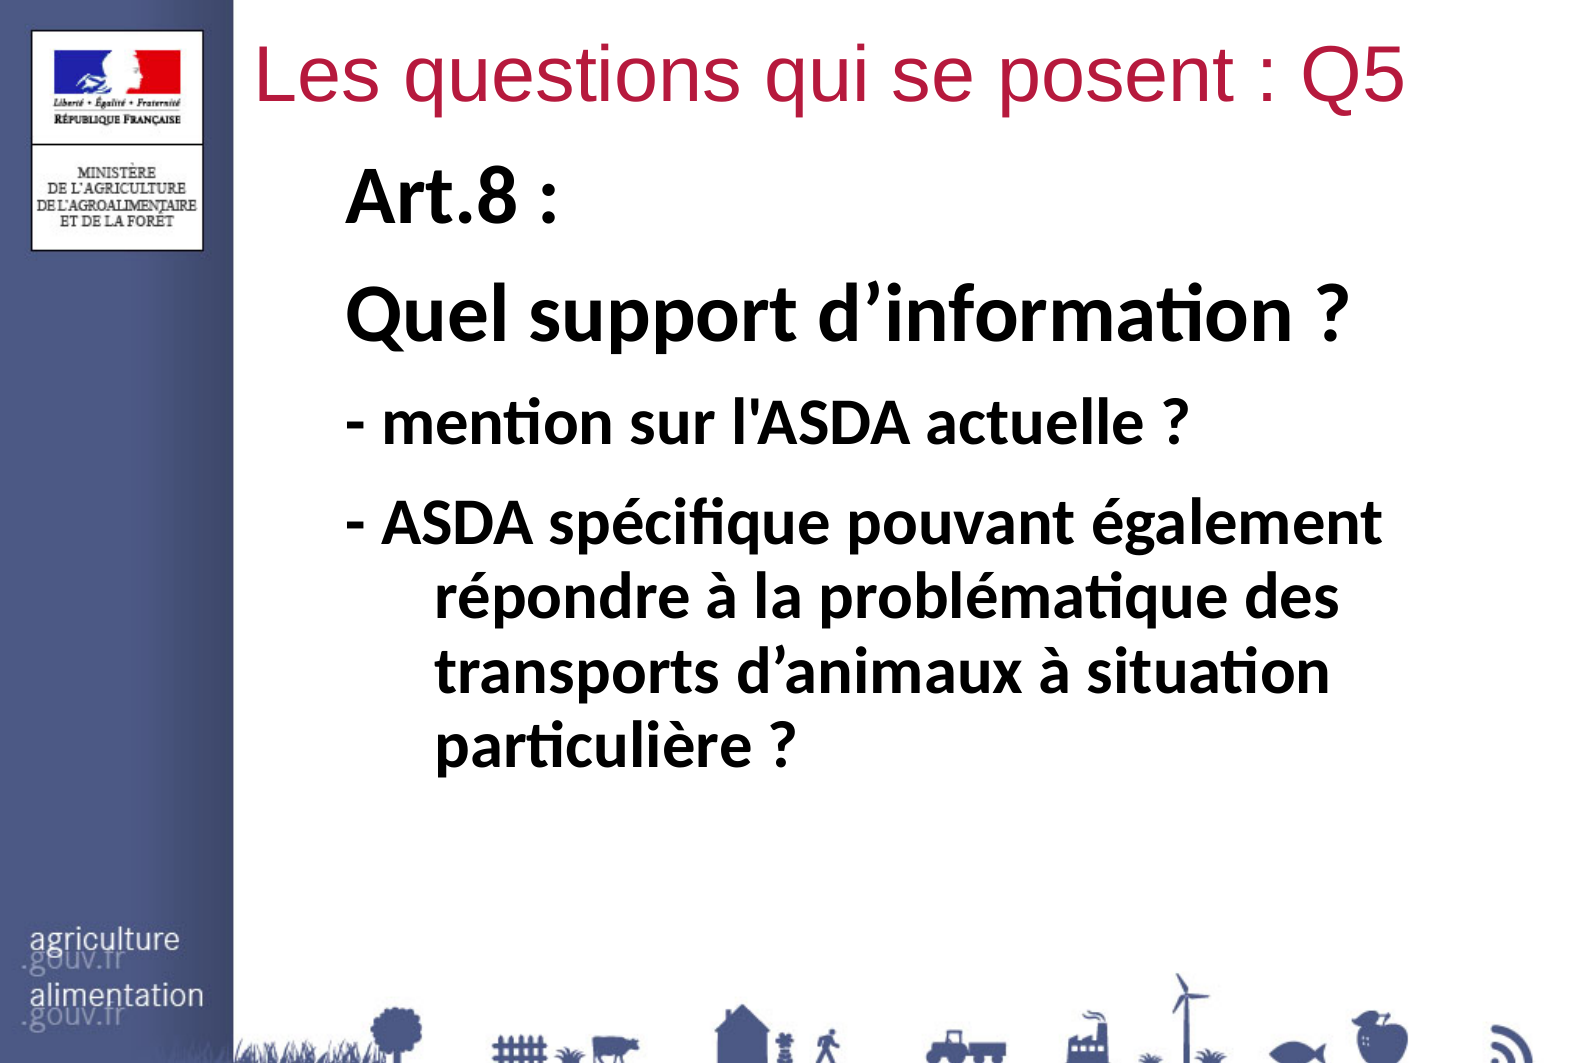

Les questions qui se posent : Q5
Art.8 :
Quel support d’information ?
- mention sur l'ASDA actuelle ?
- ASDA spécifique pouvant également répondre à la problématique des transports d’animaux à situation particulière ?